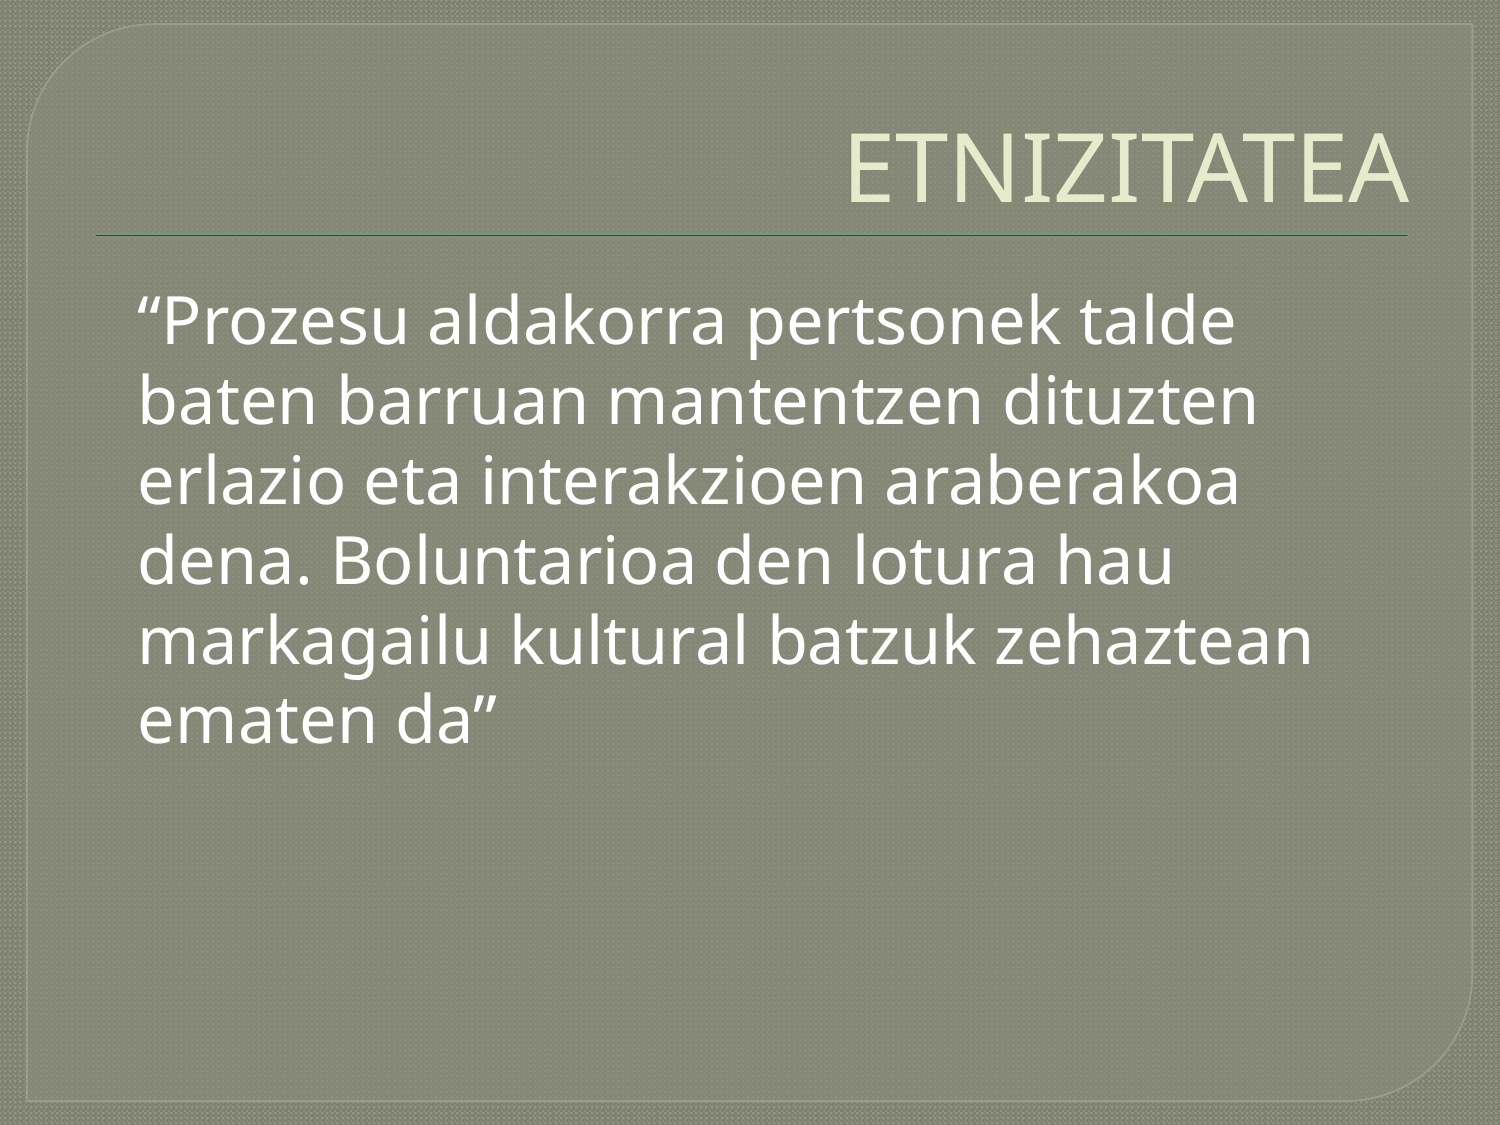

# ETNIZITATEA
	“Prozesu aldakorra pertsonek talde baten barruan mantentzen dituzten erlazio eta interakzioen araberakoa dena. Boluntarioa den lotura hau markagailu kultural batzuk zehaztean ematen da”